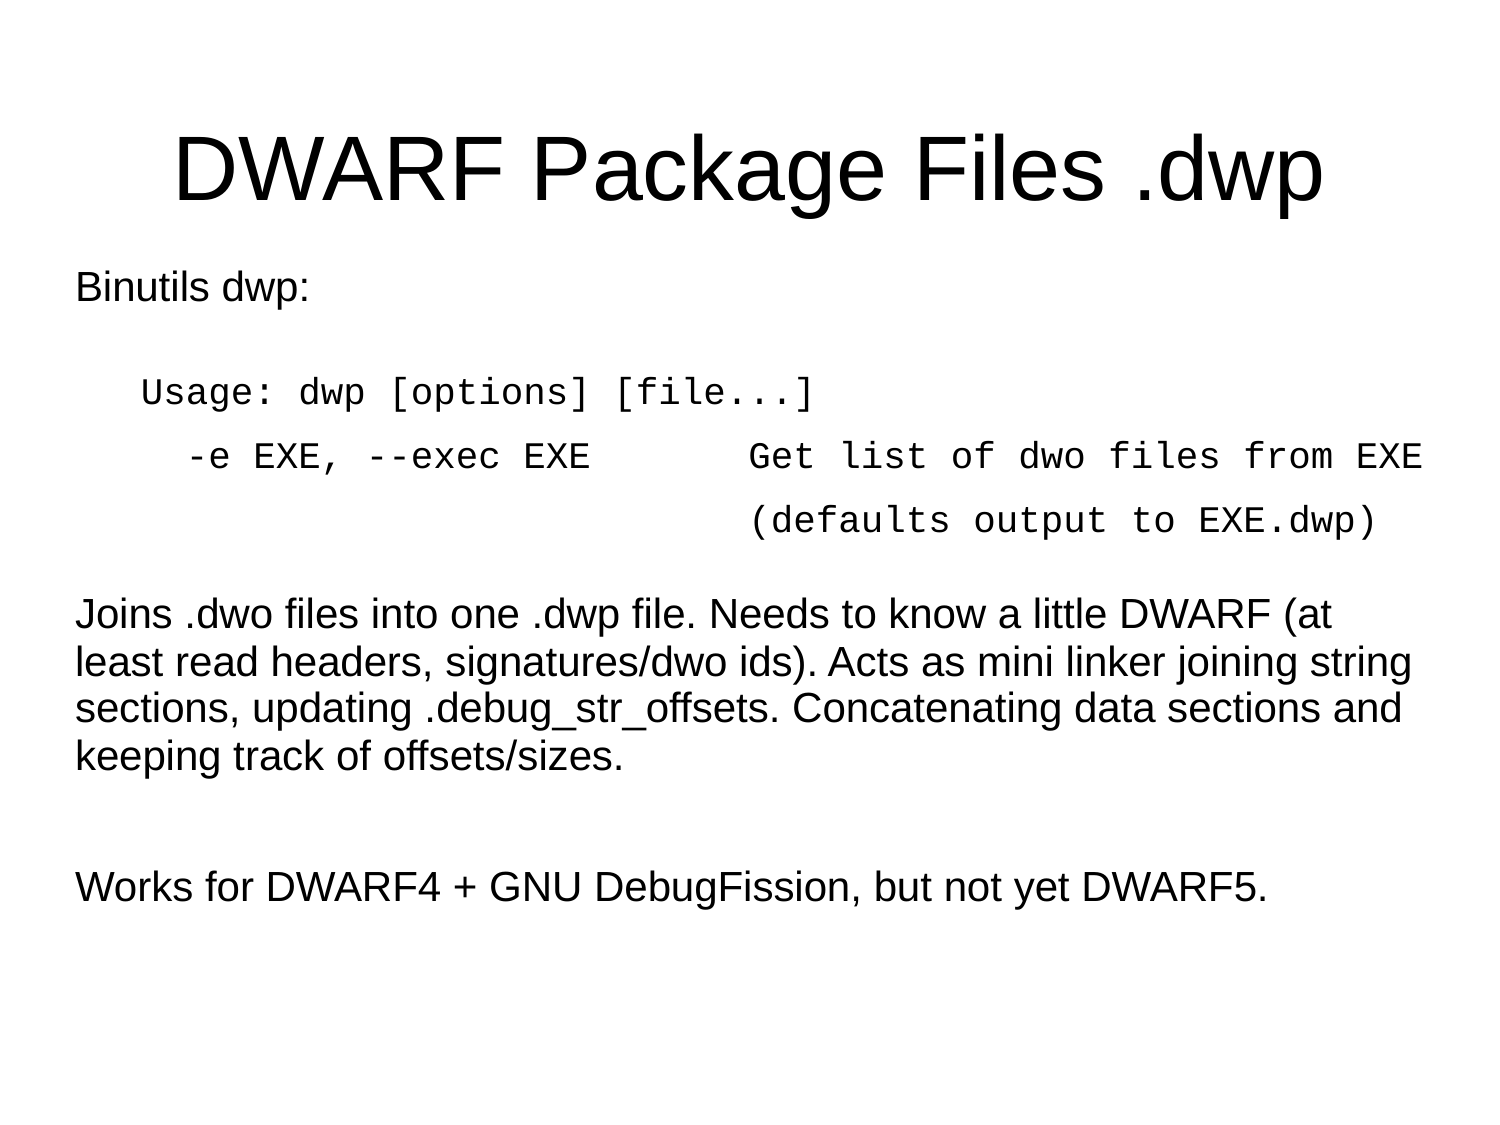

# DWARF Package Files .dwp
Binutils dwp:
Joins .dwo files into one .dwp file. Needs to know a little DWARF (at least read headers, signatures/dwo ids). Acts as mini linker joining string sections, updating .debug_str_offsets. Concatenating data sections and keeping track of offsets/sizes.
Works for DWARF4 + GNU DebugFission, but not yet DWARF5.
Usage: dwp [options] [file...]
 -e EXE, --exec EXE Get list of dwo files from EXE
 (defaults output to EXE.dwp)